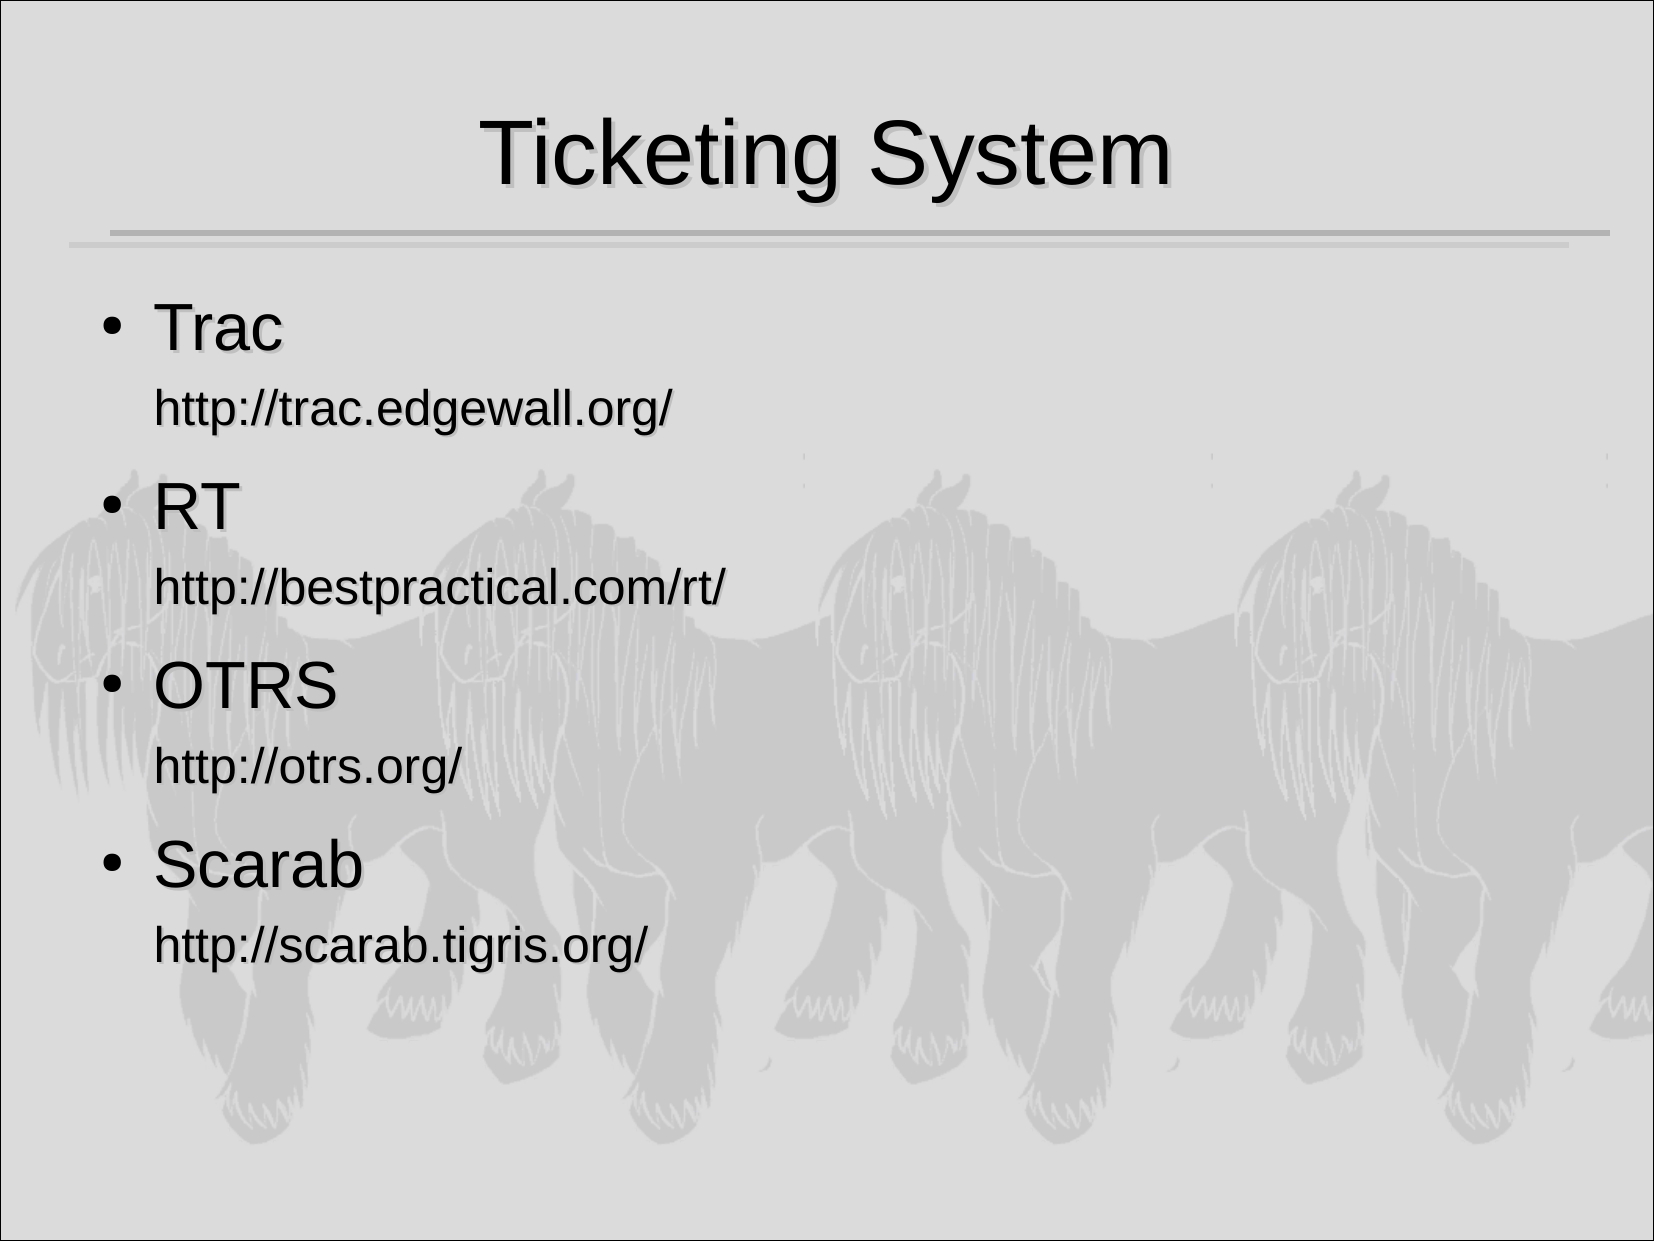

# Ticketing System
Trac
http://trac.edgewall.org/
RT
http://bestpractical.com/rt/
OTRS
http://otrs.org/
Scarab
http://scarab.tigris.org/